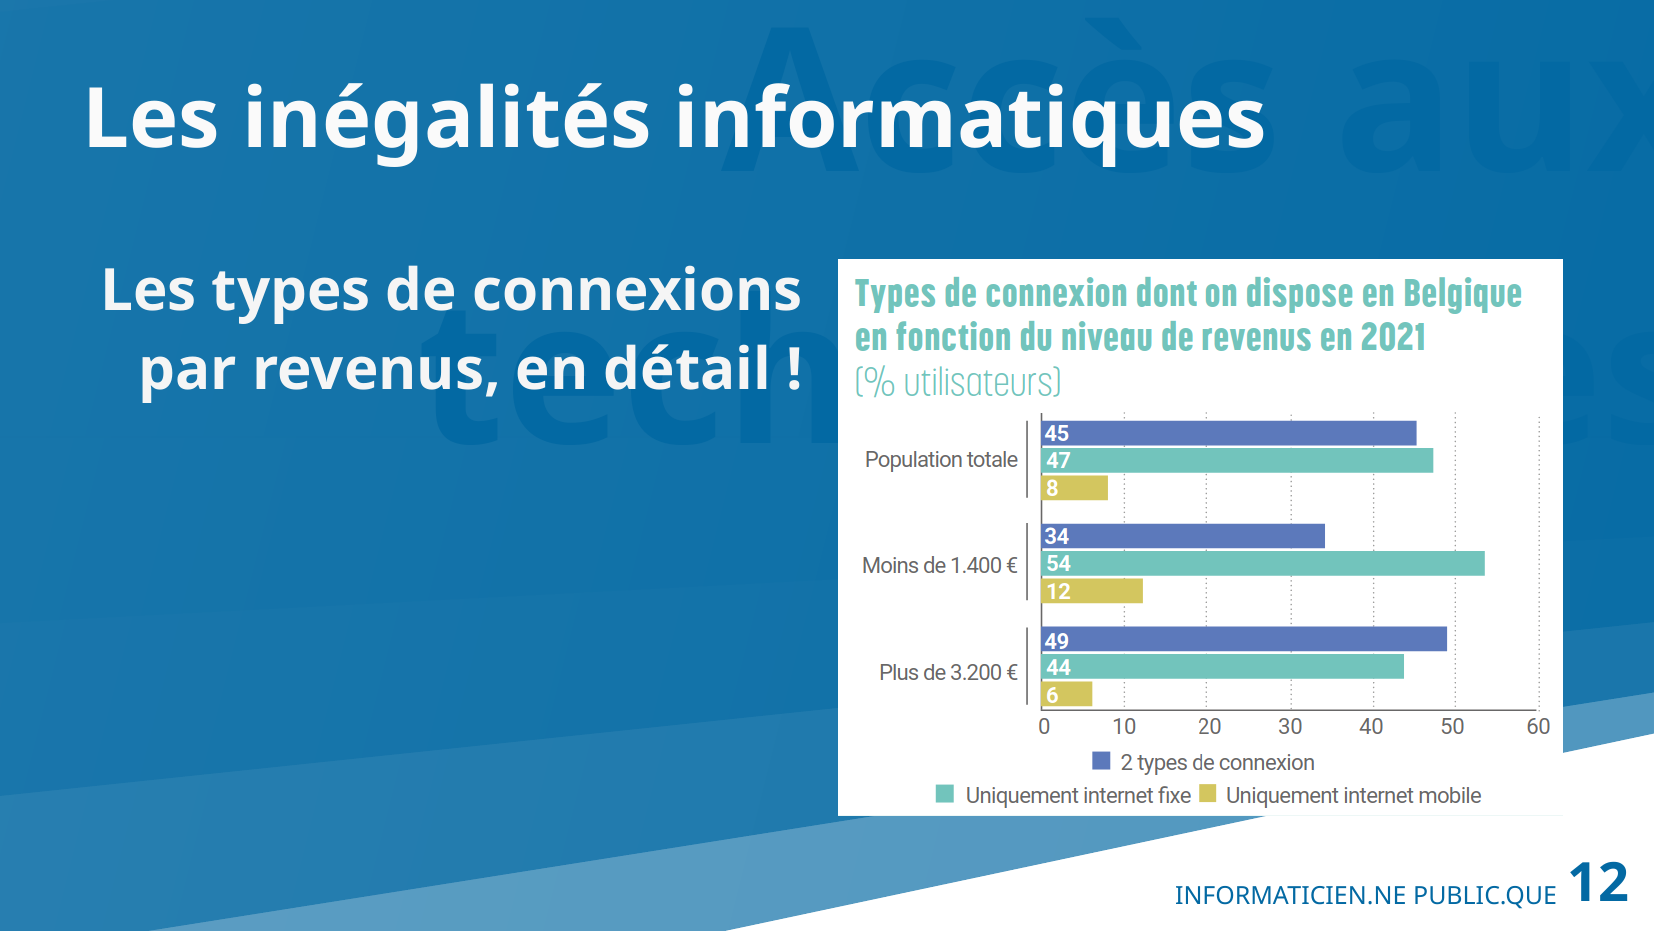

# Accès aux technologies
Les inégalités informatiques
Les types de connexions par revenus, en détail !
INFORMATICIEN.NE PUBLIC.QUE
12